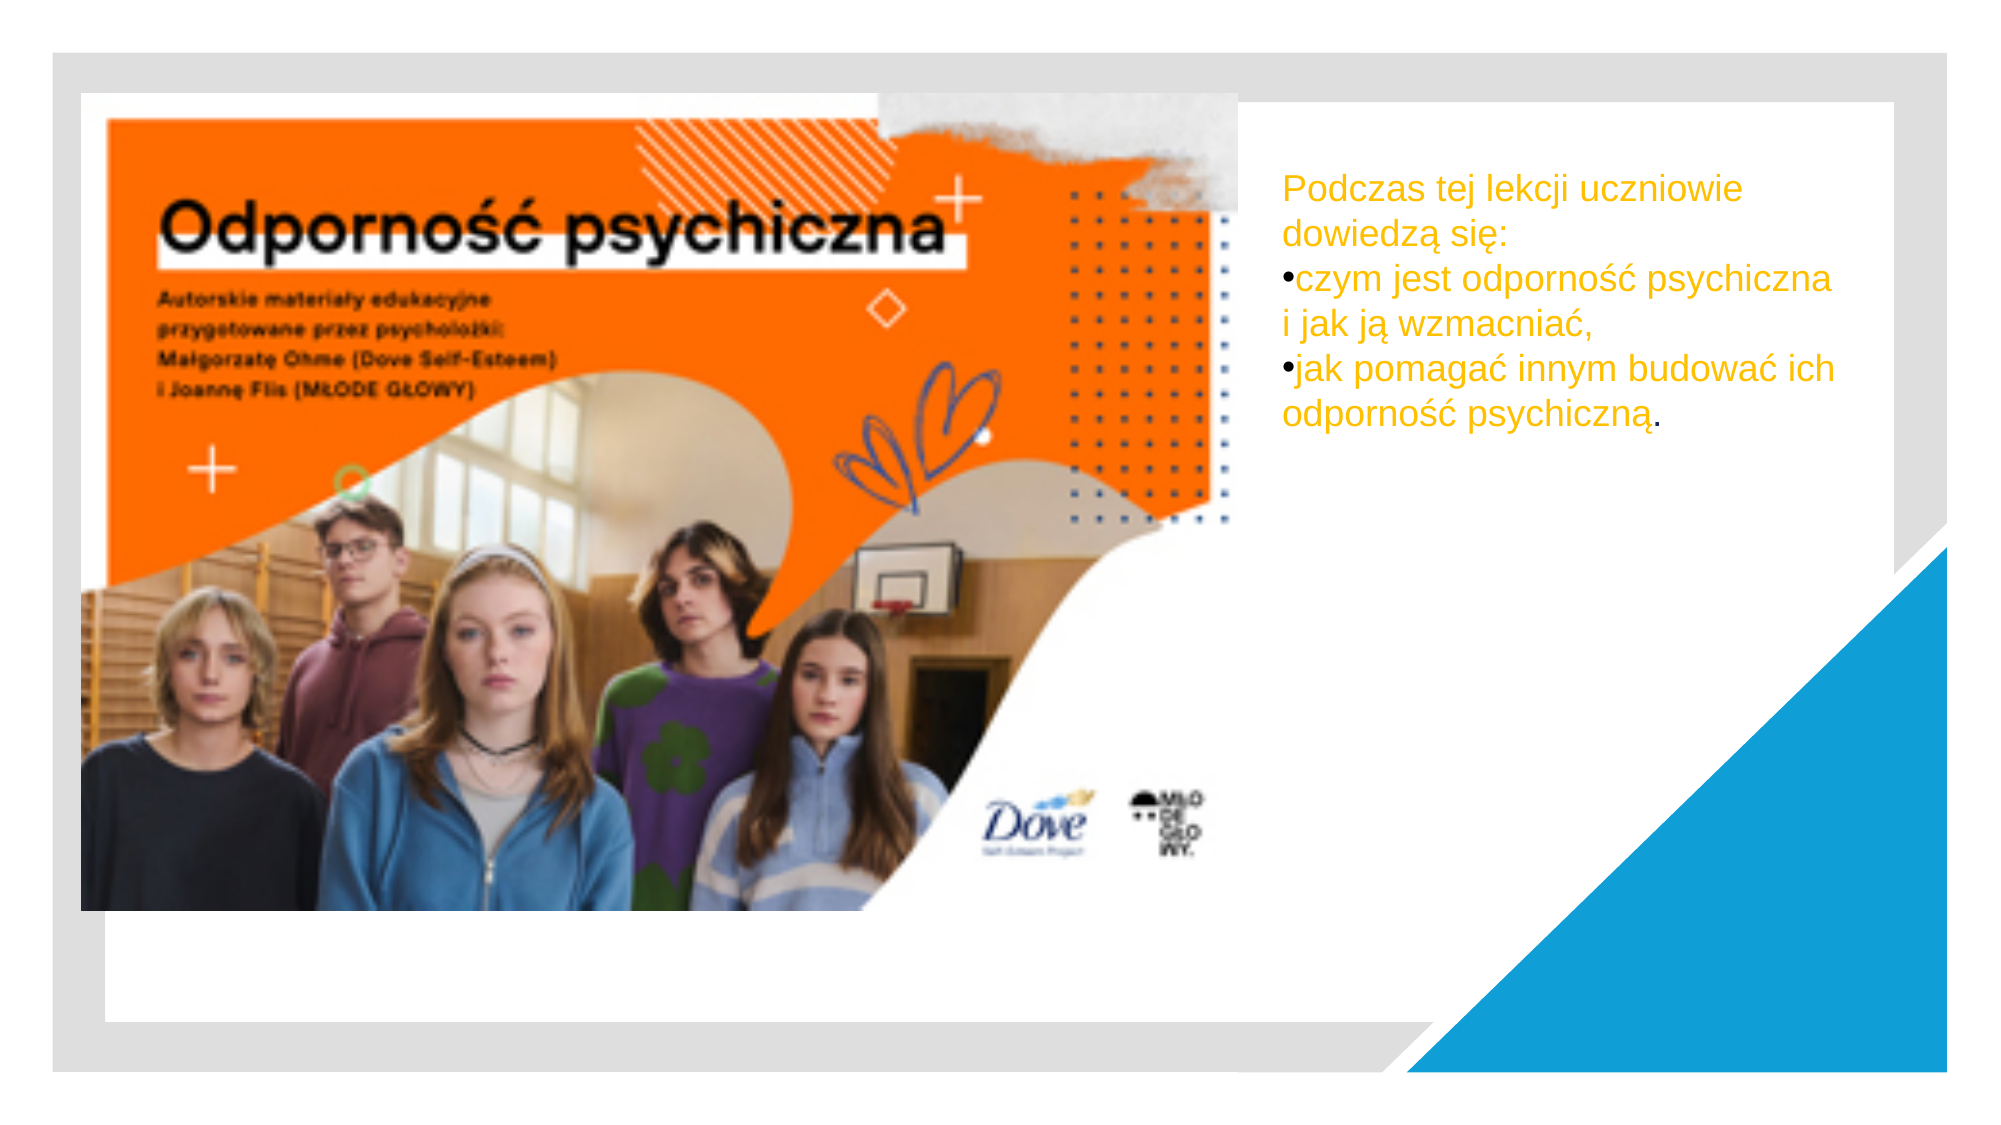

Podczas tej lekcji uczniowie dowiedzą się:
czym jest odporność psychiczna i jak ją wzmacniać,
jak pomagać innym budować ich odporność psychiczną.